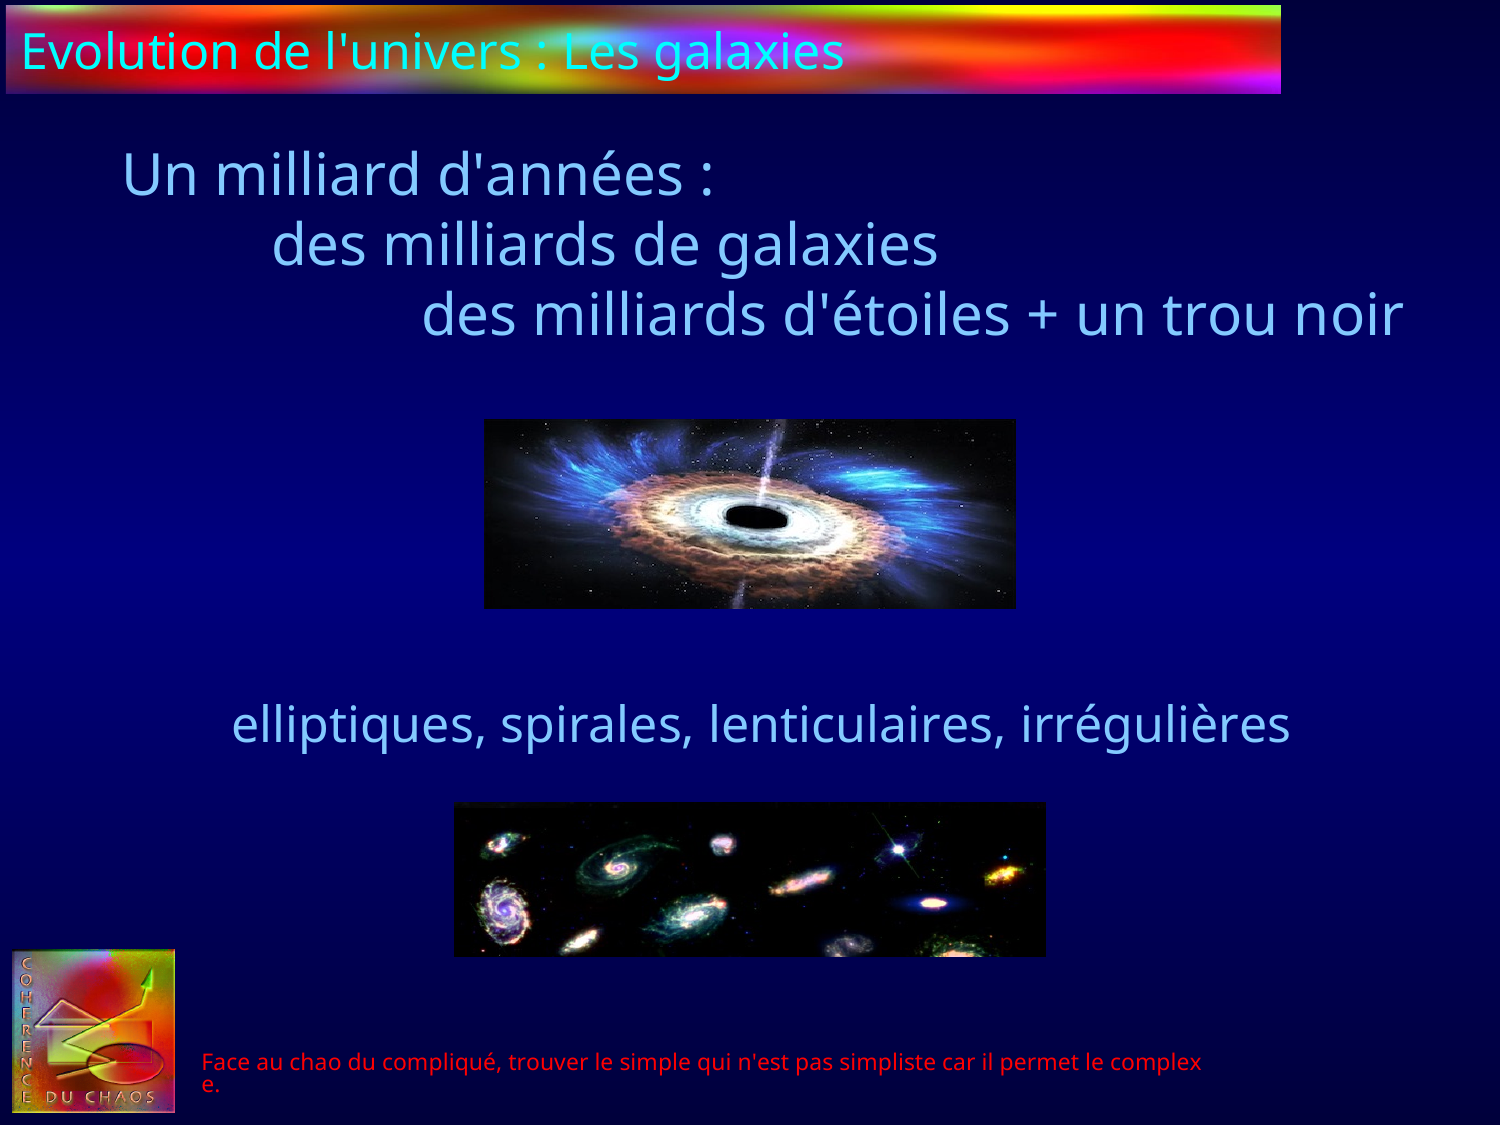

#
Evolution de l'univers : Les galaxies
Un milliard d'années :
	des milliards de galaxies
		des milliards d'étoiles + un trou noir
elliptiques, spirales, lenticulaires, irrégulières
Face au chao du compliqué, trouver le simple qui n'est pas simpliste car il permet le complexe.